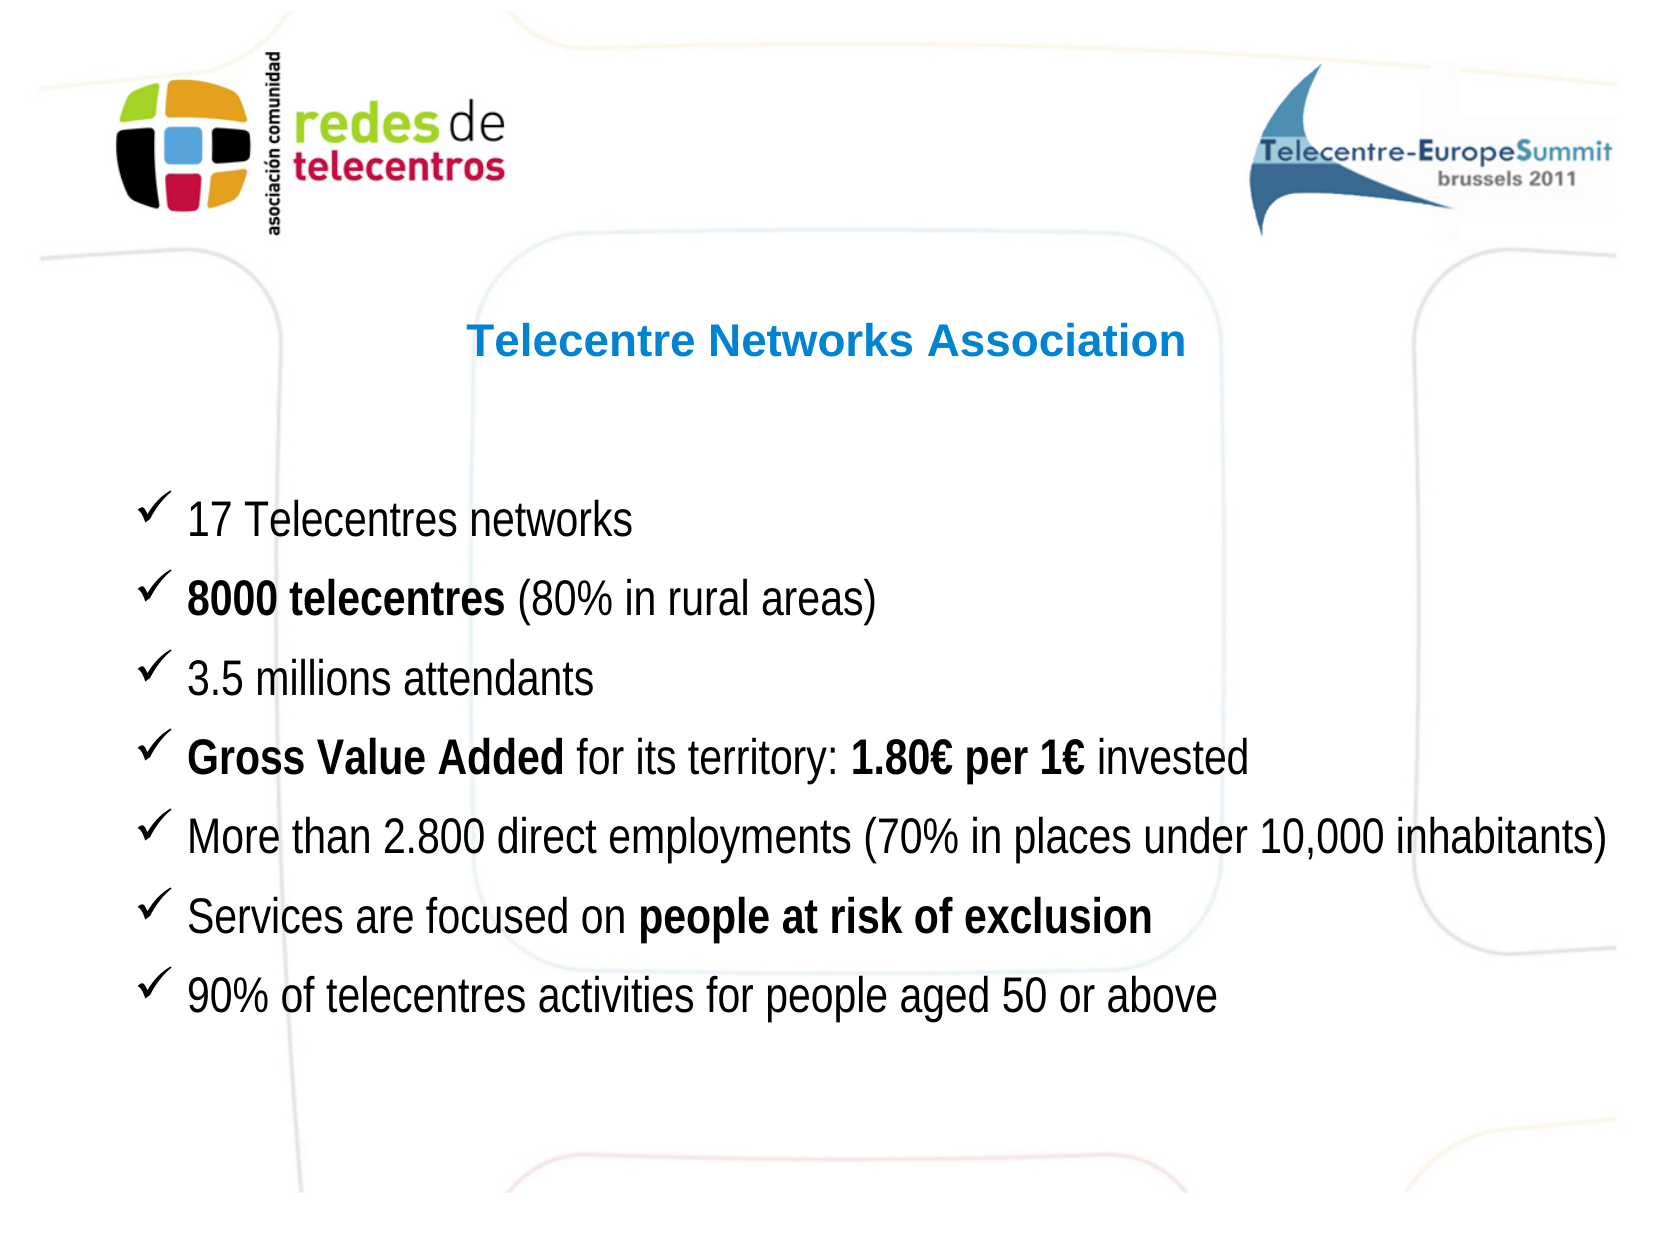

17 Telecentres networks
 8000 telecentres (80% in rural areas)
 3.5 millions attendants
 Gross Value Added for its territory: 1.80€ per 1€ invested
 More than 2.800 direct employments (70% in places under 10,000 inhabitants)
 Services are focused on people at risk of exclusion
 90% of telecentres activities for people aged 50 or above
# Telecentre Networks Association